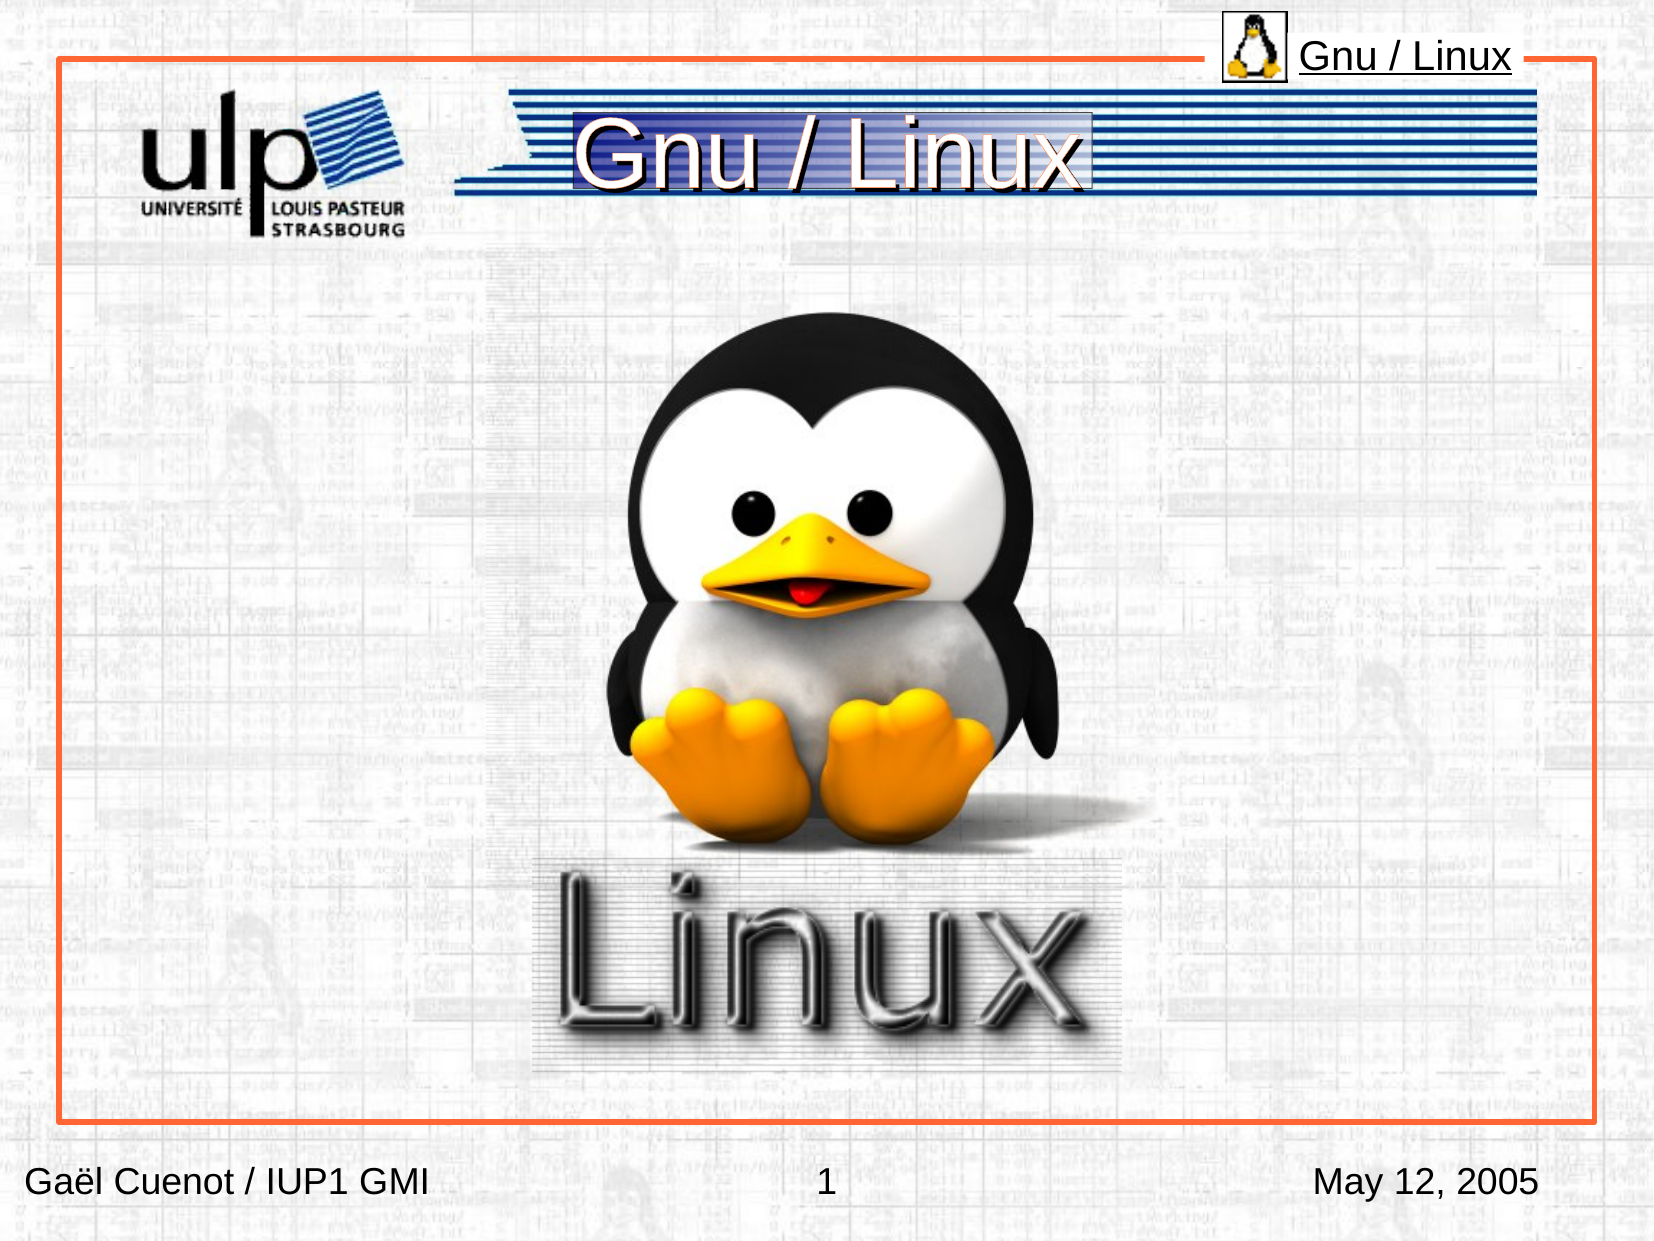

Gnu / Linux
# Gnu / Linux
Gaël Cuenot / IUP1 GMI
May 12, 2005